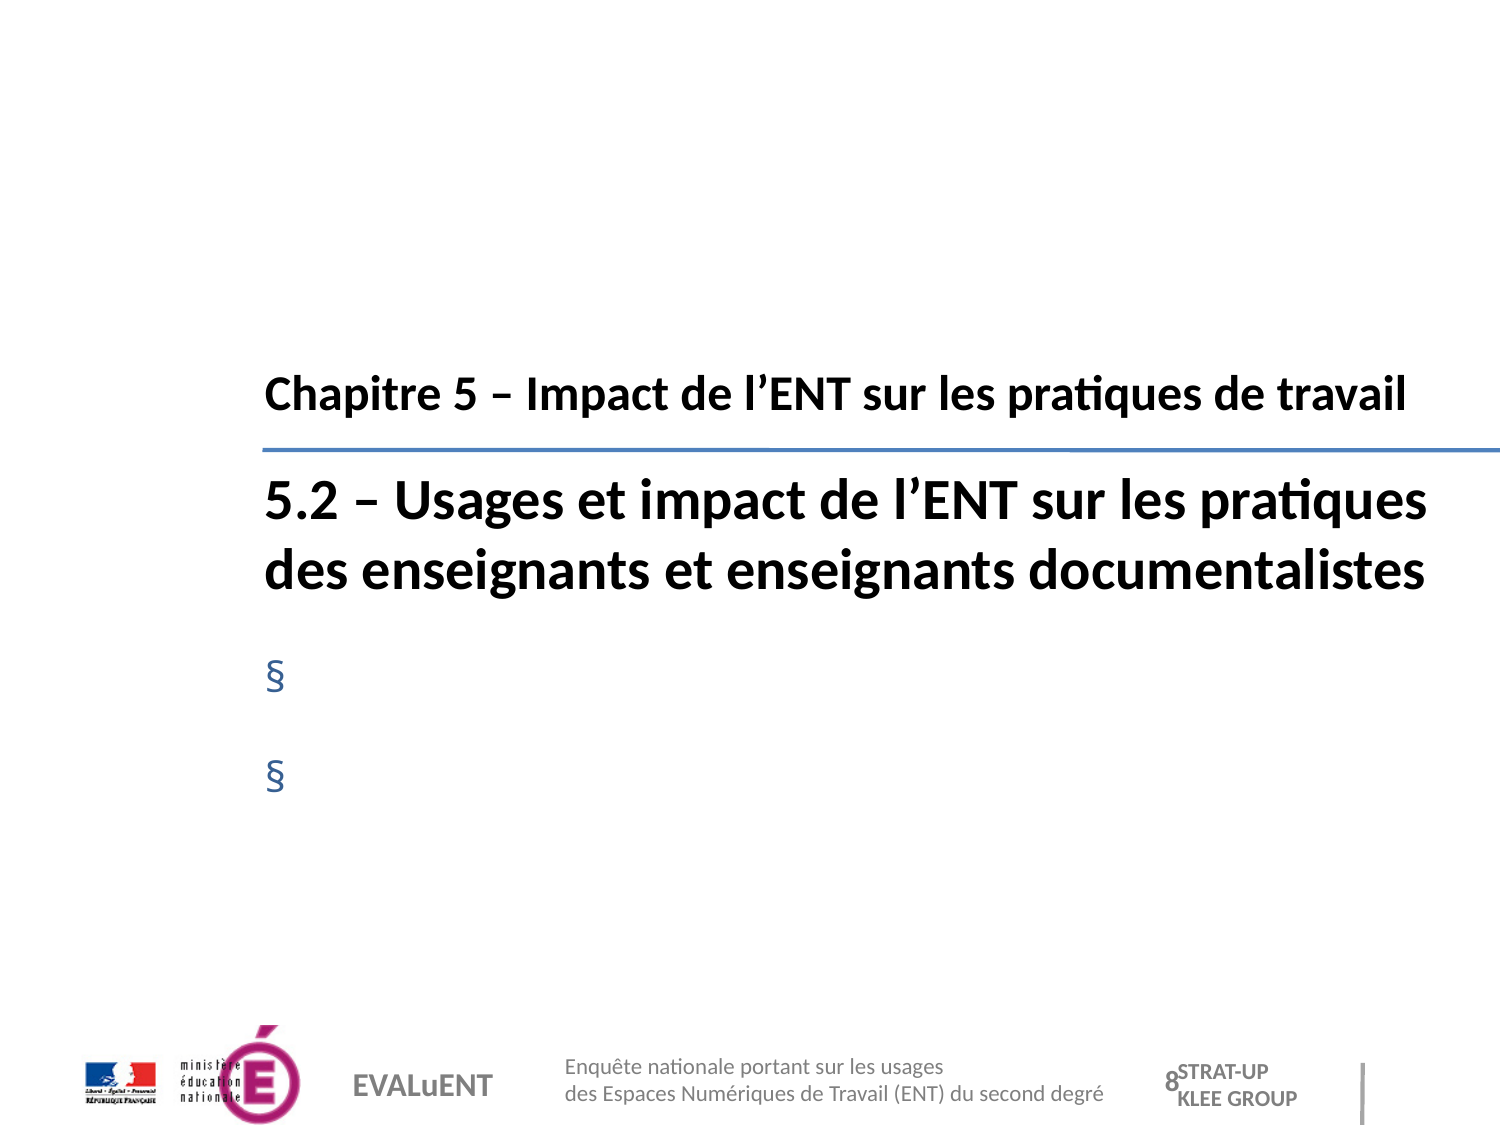

Chapitre 5 – Impact de l’ENT sur les pratiques de travail
5.2 – Usages et impact de l’ENT sur les pratiques
des enseignants et enseignants documentalistes